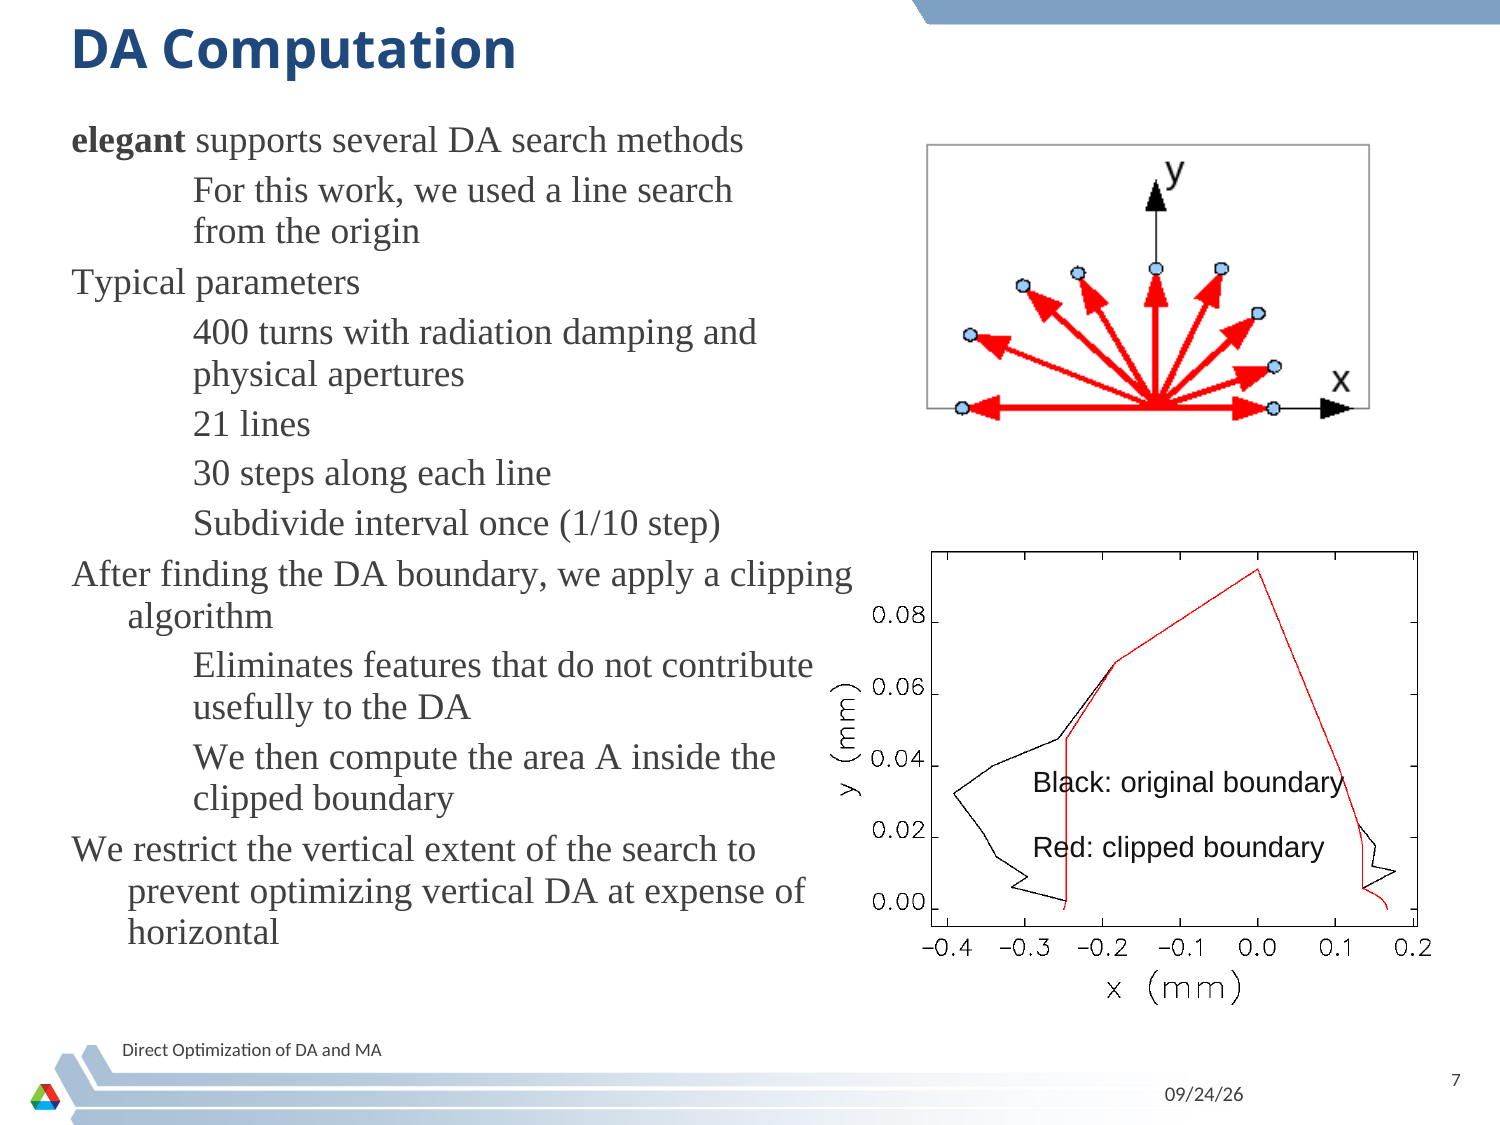

DA Computation
# elegant supports several DA search methods
For this work, we used a line search
from the origin
Typical parameters
400 turns with radiation damping and physical apertures
21 lines
30 steps along each line
Subdivide interval once (1/10 step)
After finding the DA boundary, we apply a clipping algorithm
Eliminates features that do not contribute usefully to the DA
We then compute the area A inside the clipped boundary
We restrict the vertical extent of the search to prevent optimizing vertical DA at expense of horizontal
Black: original boundary
Red: clipped boundary
Direct Optimization of DA and MA
7